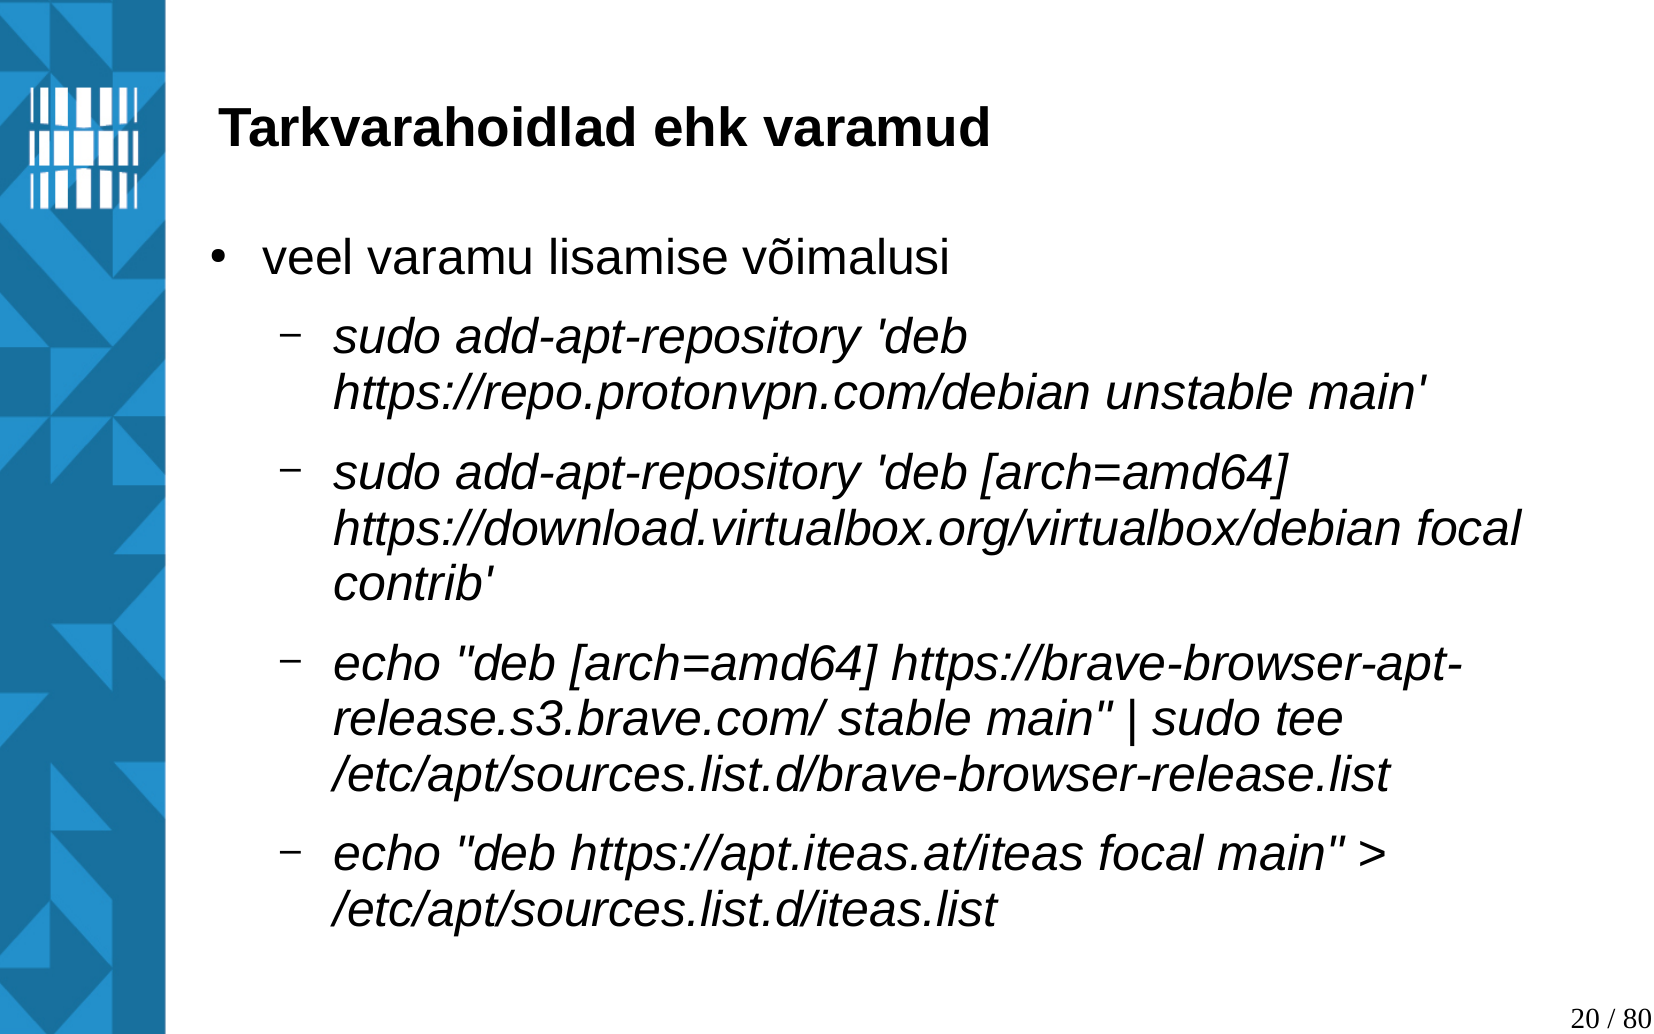

# Tarkvarahoidlad ehk varamud
veel varamu lisamise võimalusi
sudo add-apt-repository 'deb https://repo.protonvpn.com/debian unstable main'
sudo add-apt-repository 'deb [arch=amd64] https://download.virtualbox.org/virtualbox/debian focal contrib'
echo "deb [arch=amd64] https://brave-browser-apt-release.s3.brave.com/ stable main" | sudo tee /etc/apt/sources.list.d/brave-browser-release.list
echo "deb https://apt.iteas.at/iteas focal main" > /etc/apt/sources.list.d/iteas.list
20